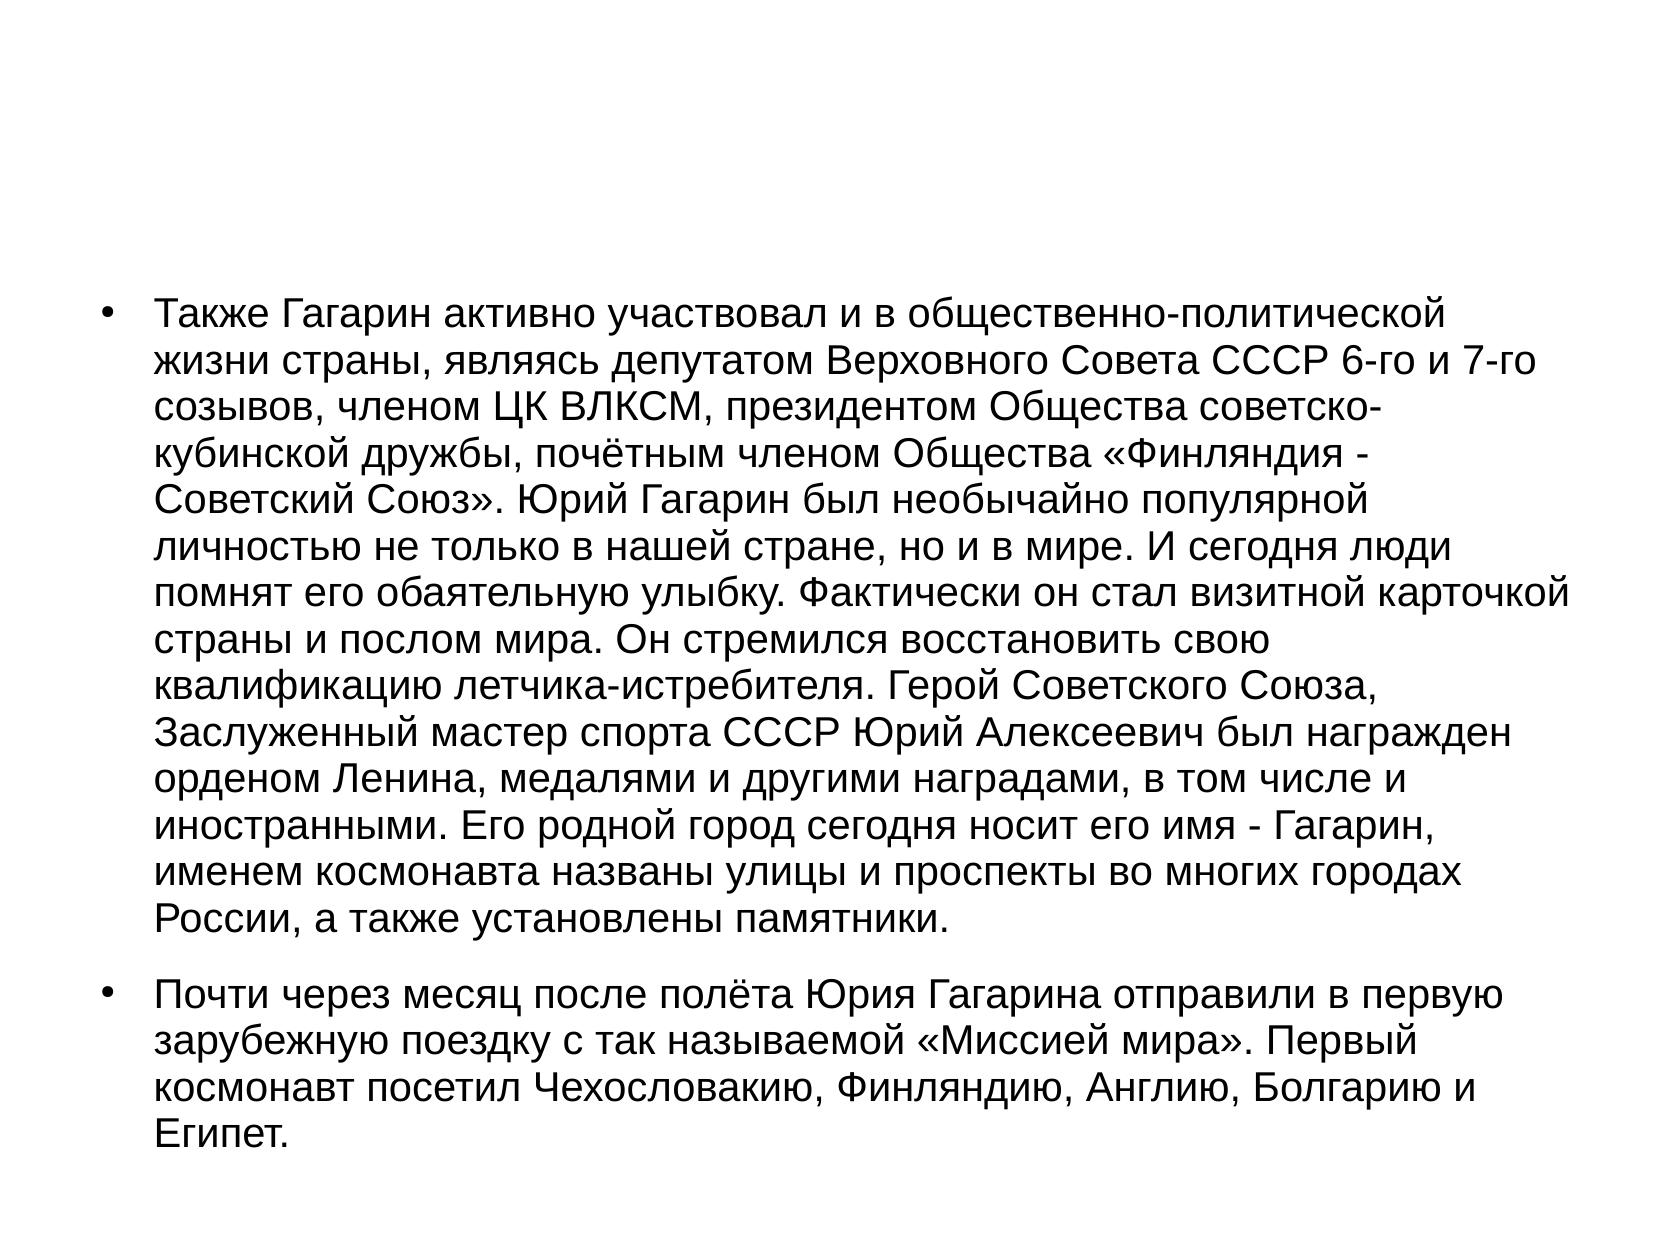

#
Также Гагарин активно участвовал и в общественно-политической жизни страны, являясь депутатом Верховного Совета СССР 6-го и 7-го созывов, членом ЦК ВЛКСМ, президентом Общества советско-кубинской дружбы, почётным членом Общества «Финляндия - Советский Союз». Юрий Гагарин был необычайно популярной личностью не только в нашей стране, но и в мире. И сегодня люди помнят его обаятельную улыбку. Фактически он стал визитной карточкой страны и послом мира. Он стремился восстановить свою квалификацию летчика-истребителя. Герой Советского Союза, Заслуженный мастер спорта СССР Юрий Алексеевич был награжден орденом Ленина, медалями и другими наградами, в том числе и иностранными. Его родной город сегодня носит его имя - Гагарин, именем космонавта названы улицы и проспекты во многих городах России, а также установлены памятники.
Почти через месяц после полёта Юрия Гагарина отправили в первую зарубежную поездку с так называемой «Миссией мира». Первый космонавт посетил Чехословакию, Финляндию, Англию, Болгарию и Египет.